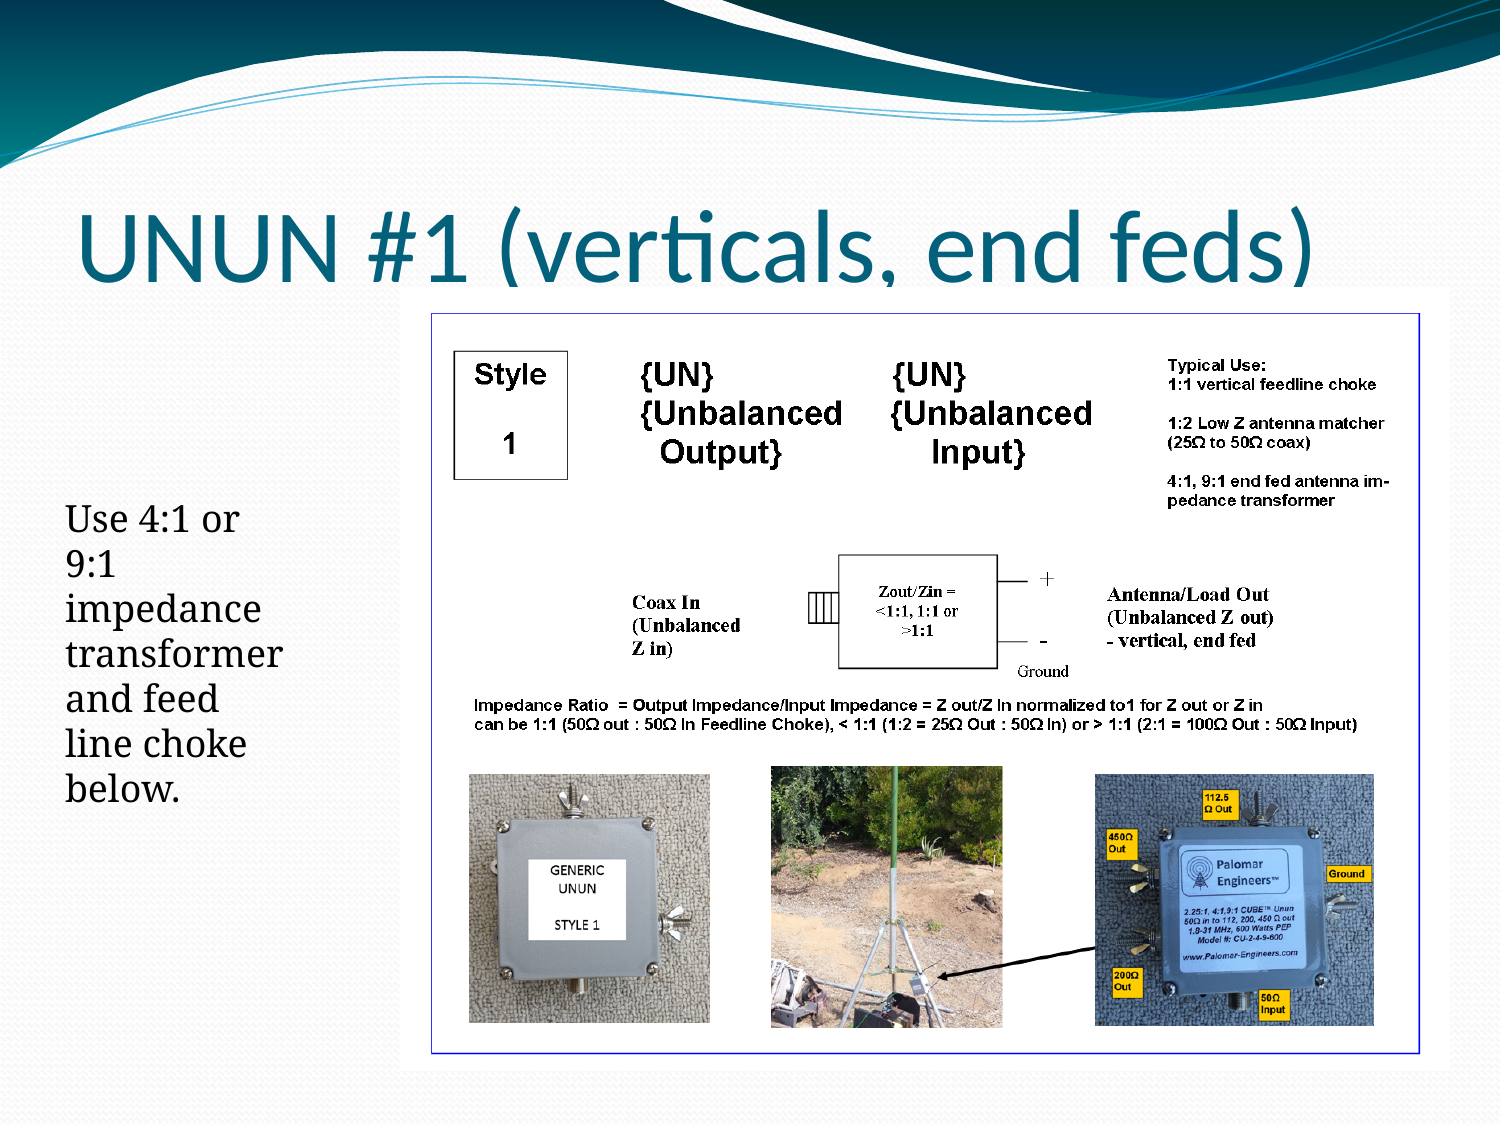

# UNUN #1 (verticals, end feds)
Use 4:1 or 9:1 impedance transformer and feed line choke below.